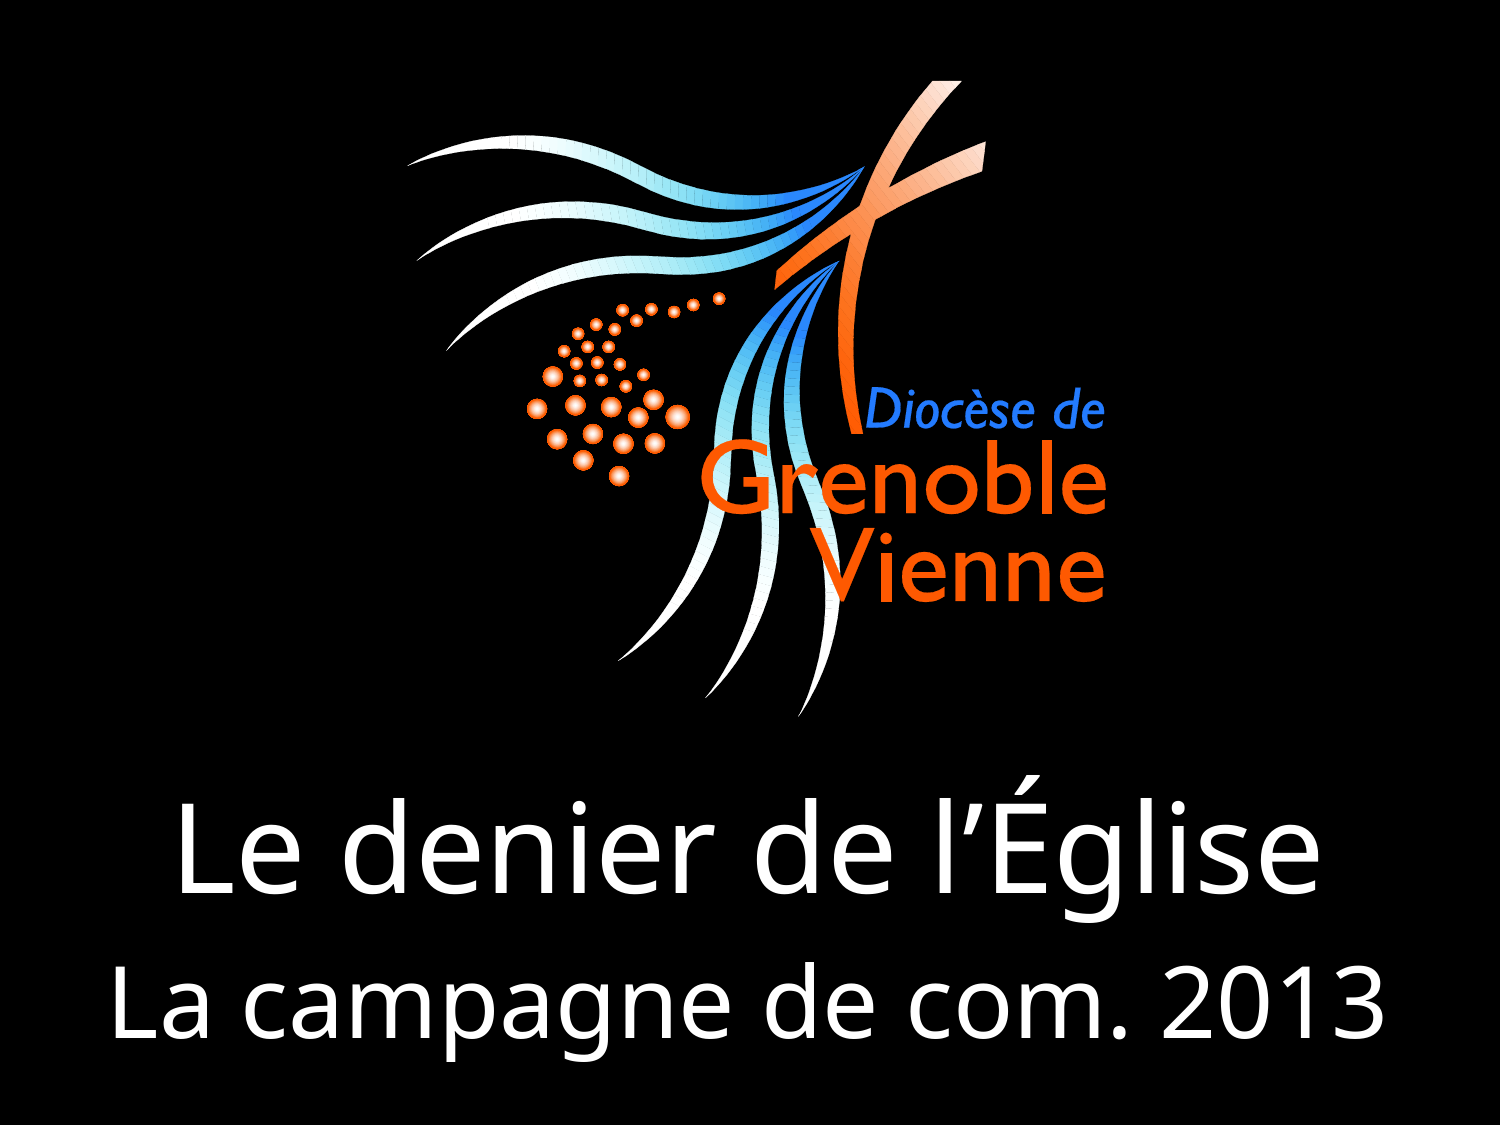

# Le denier de l’Église
La campagne de com. 2013